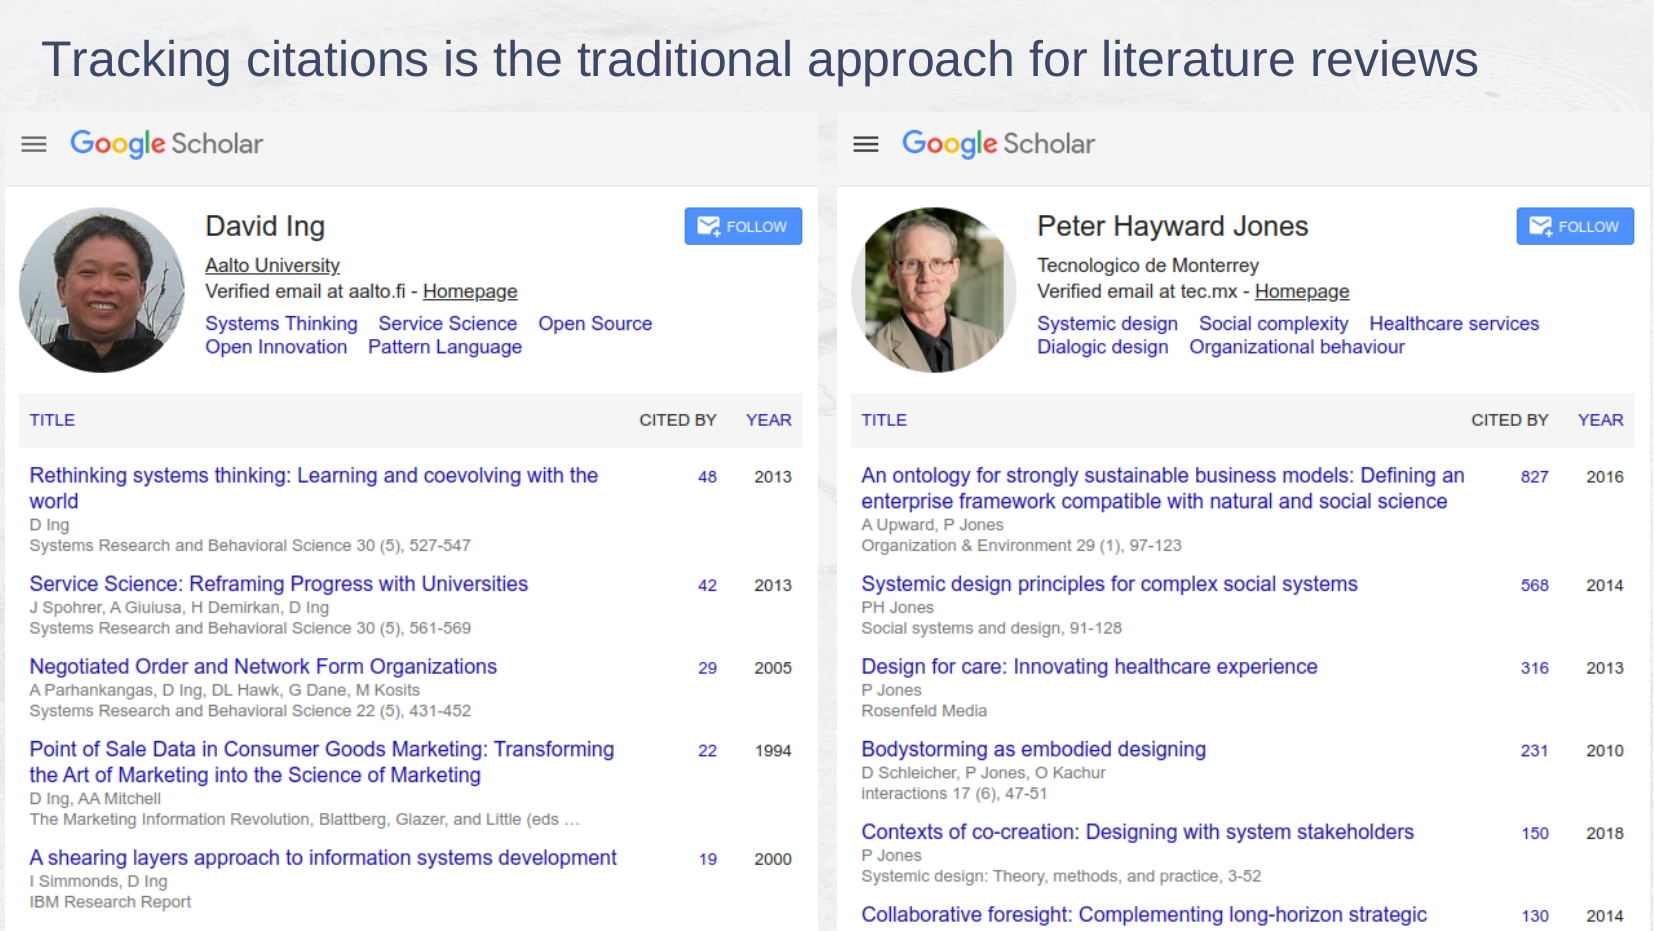

# Tracking citations is the traditional approach for literature reviews
Systems Approaches
January 2025